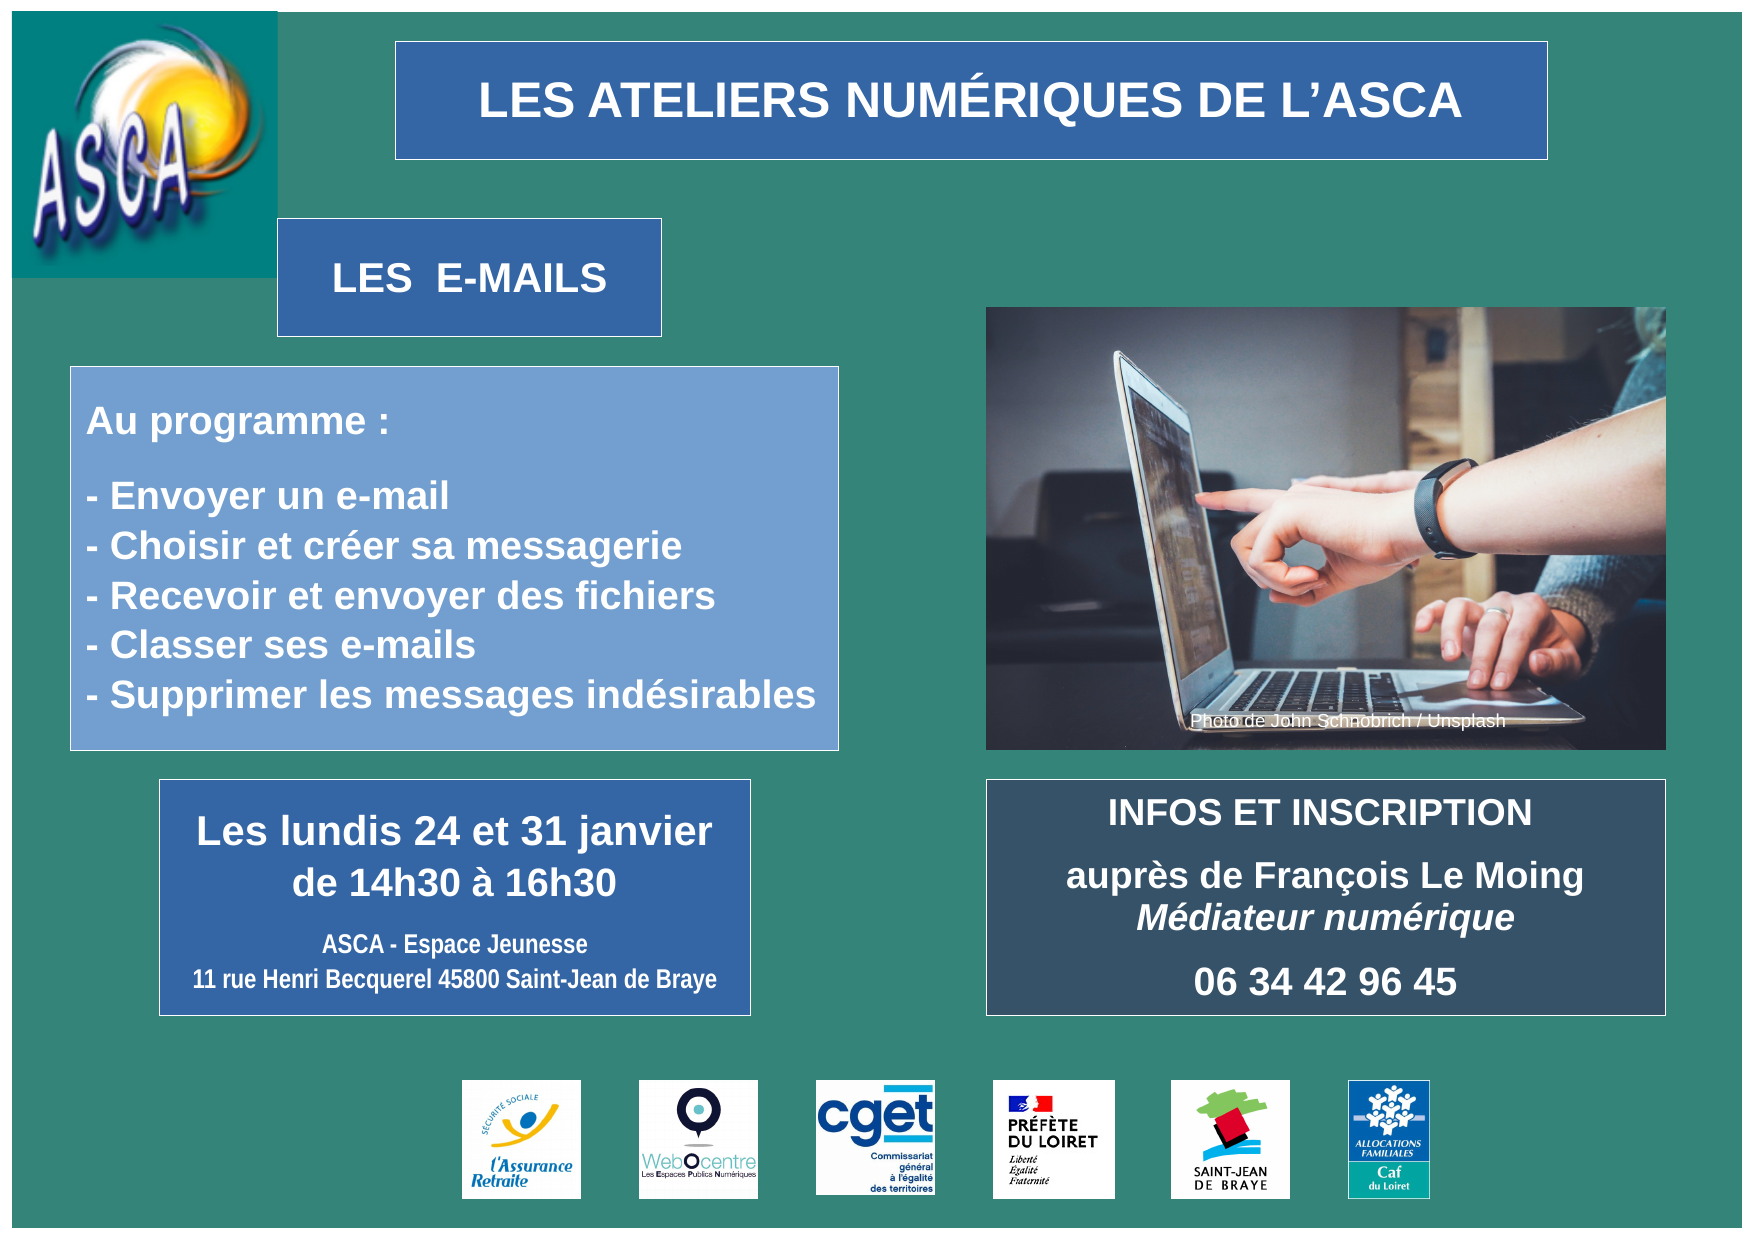

LES ATELIERS NUMÉRIQUES DE L’ASCA
LES E-MAILS
Au programme :
- Envoyer un e-mail
- Choisir et créer sa messagerie
- Recevoir et envoyer des fichiers
- Classer ses e-mails
- Supprimer les messages indésirables
Photo de John Schnobrich / Unsplash
Les lundis 24 et 31 janvier
de 14h30 à 16h30
ASCA - Espace Jeunesse
11 rue Henri Becquerel 45800 Saint-Jean de Braye
INFOS ET INSCRIPTION
auprès de François Le Moing
Médiateur numérique
06 34 42 96 45